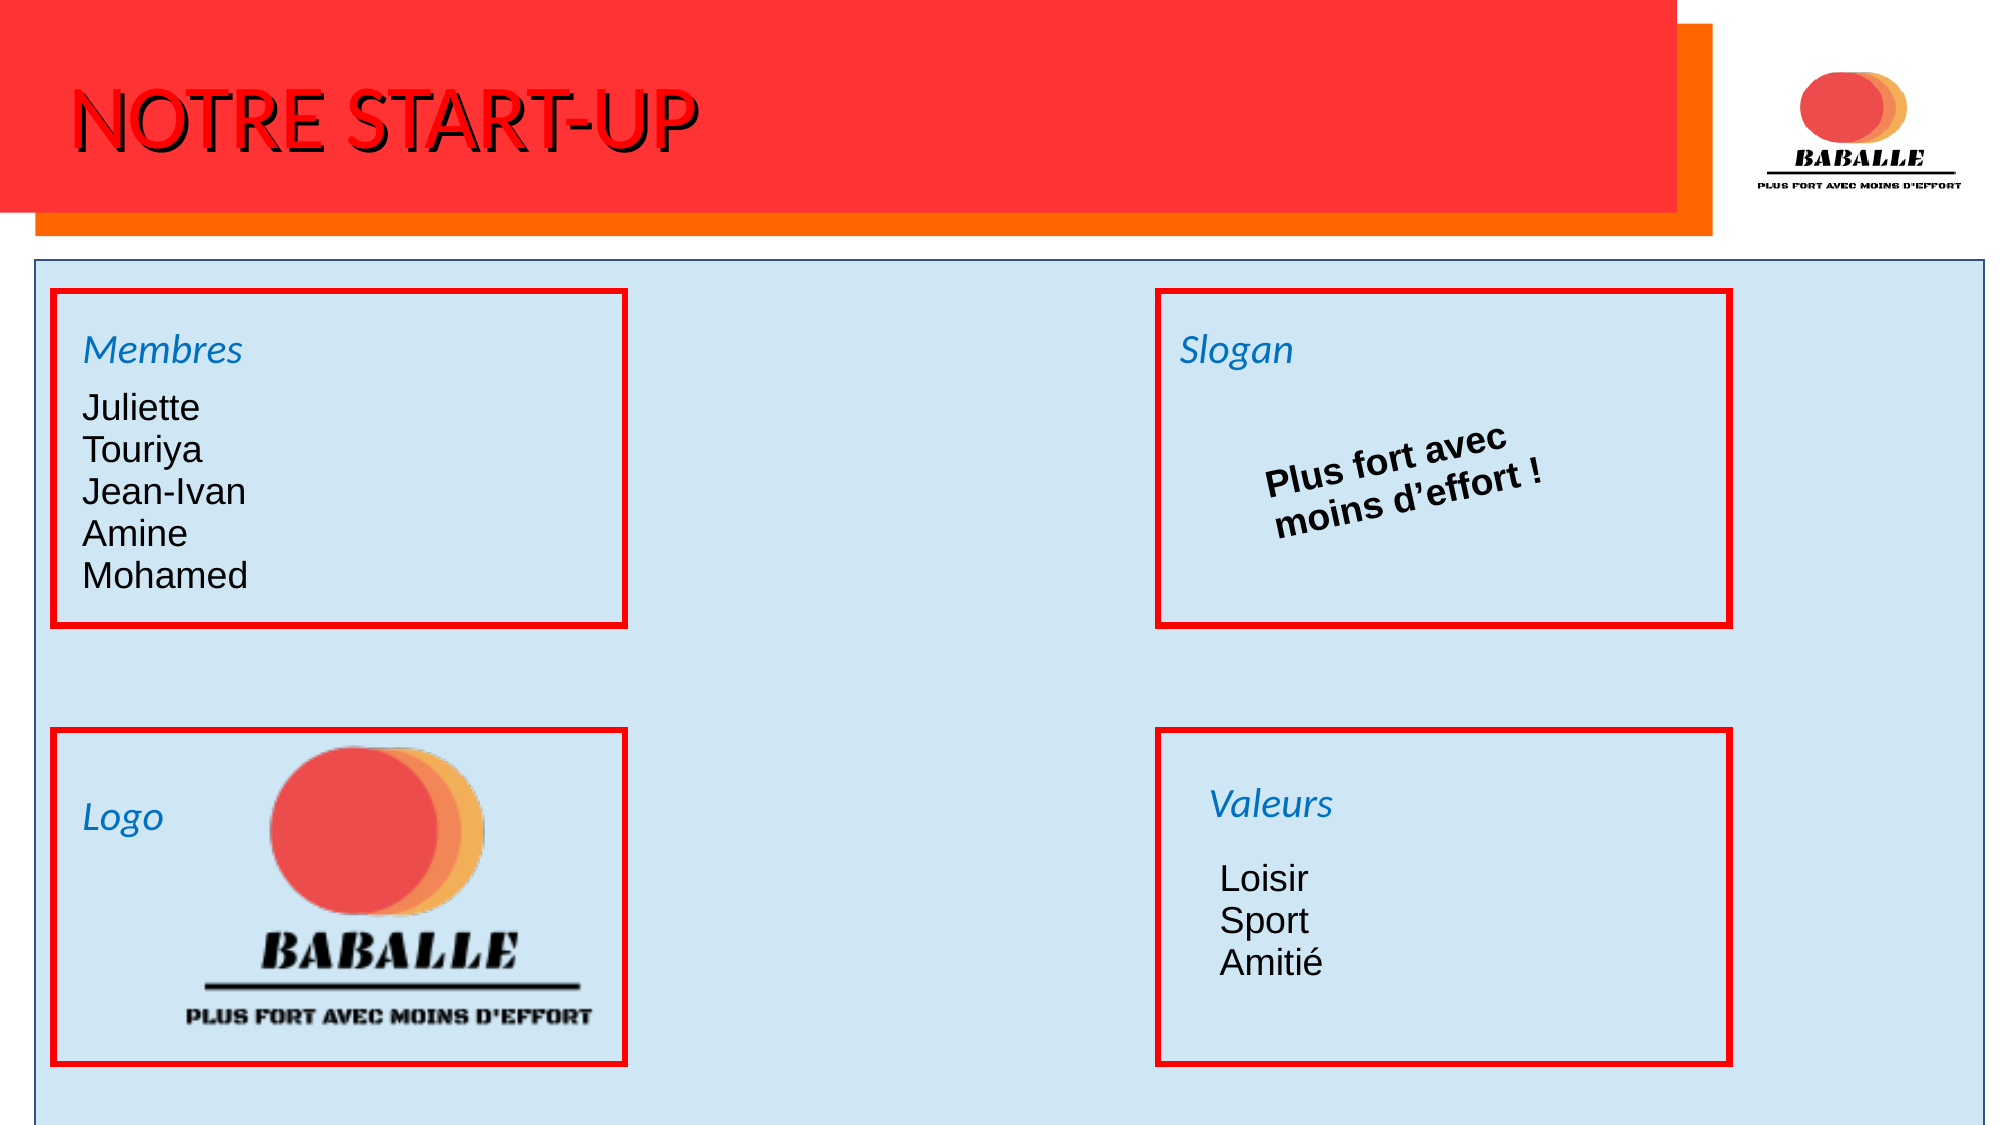

NOTRE START-UP
Membres
Slogan
Juliette
Touriya
Jean-Ivan
Amine
Mohamed
Plus fort avec moins d’effort !
Valeurs
Logo
Loisir
Sport
Amitié